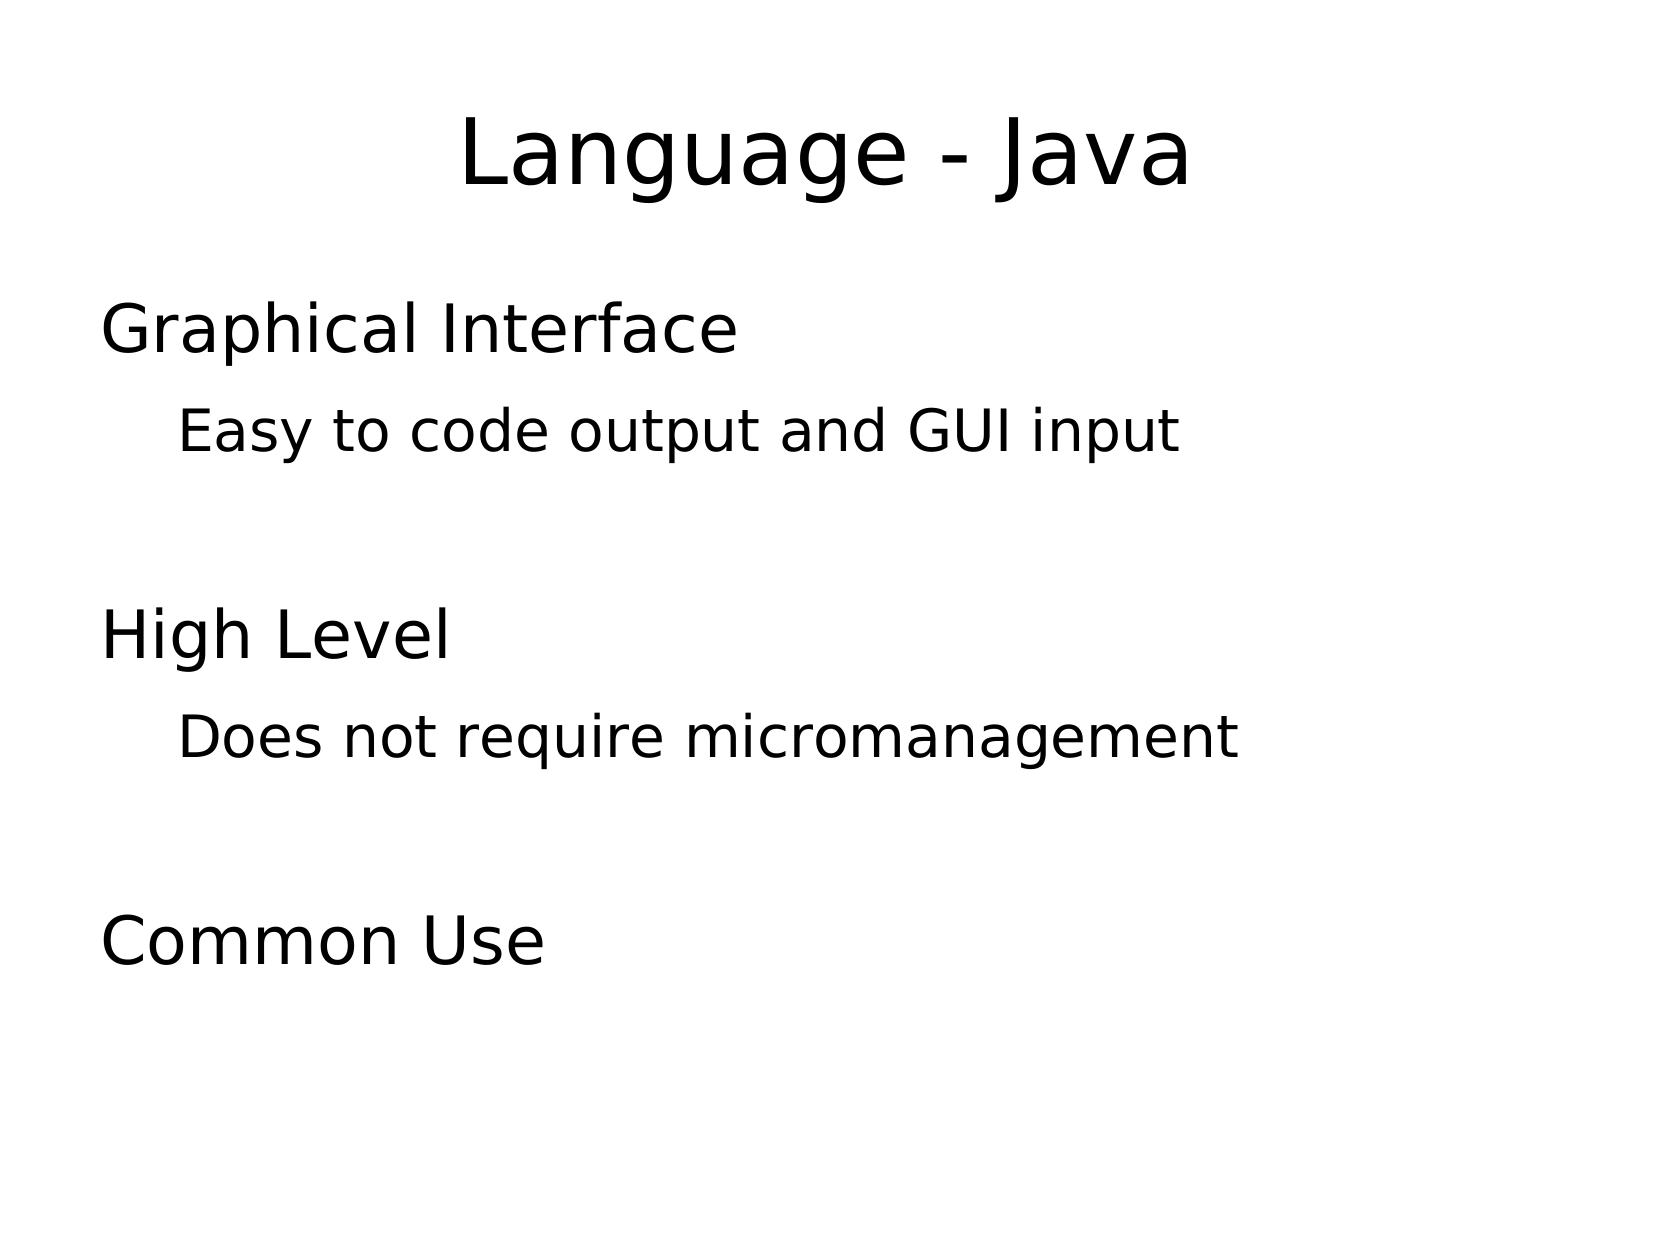

# Language - Java
Graphical Interface
Easy to code output and GUI input
High Level
Does not require micromanagement
Common Use